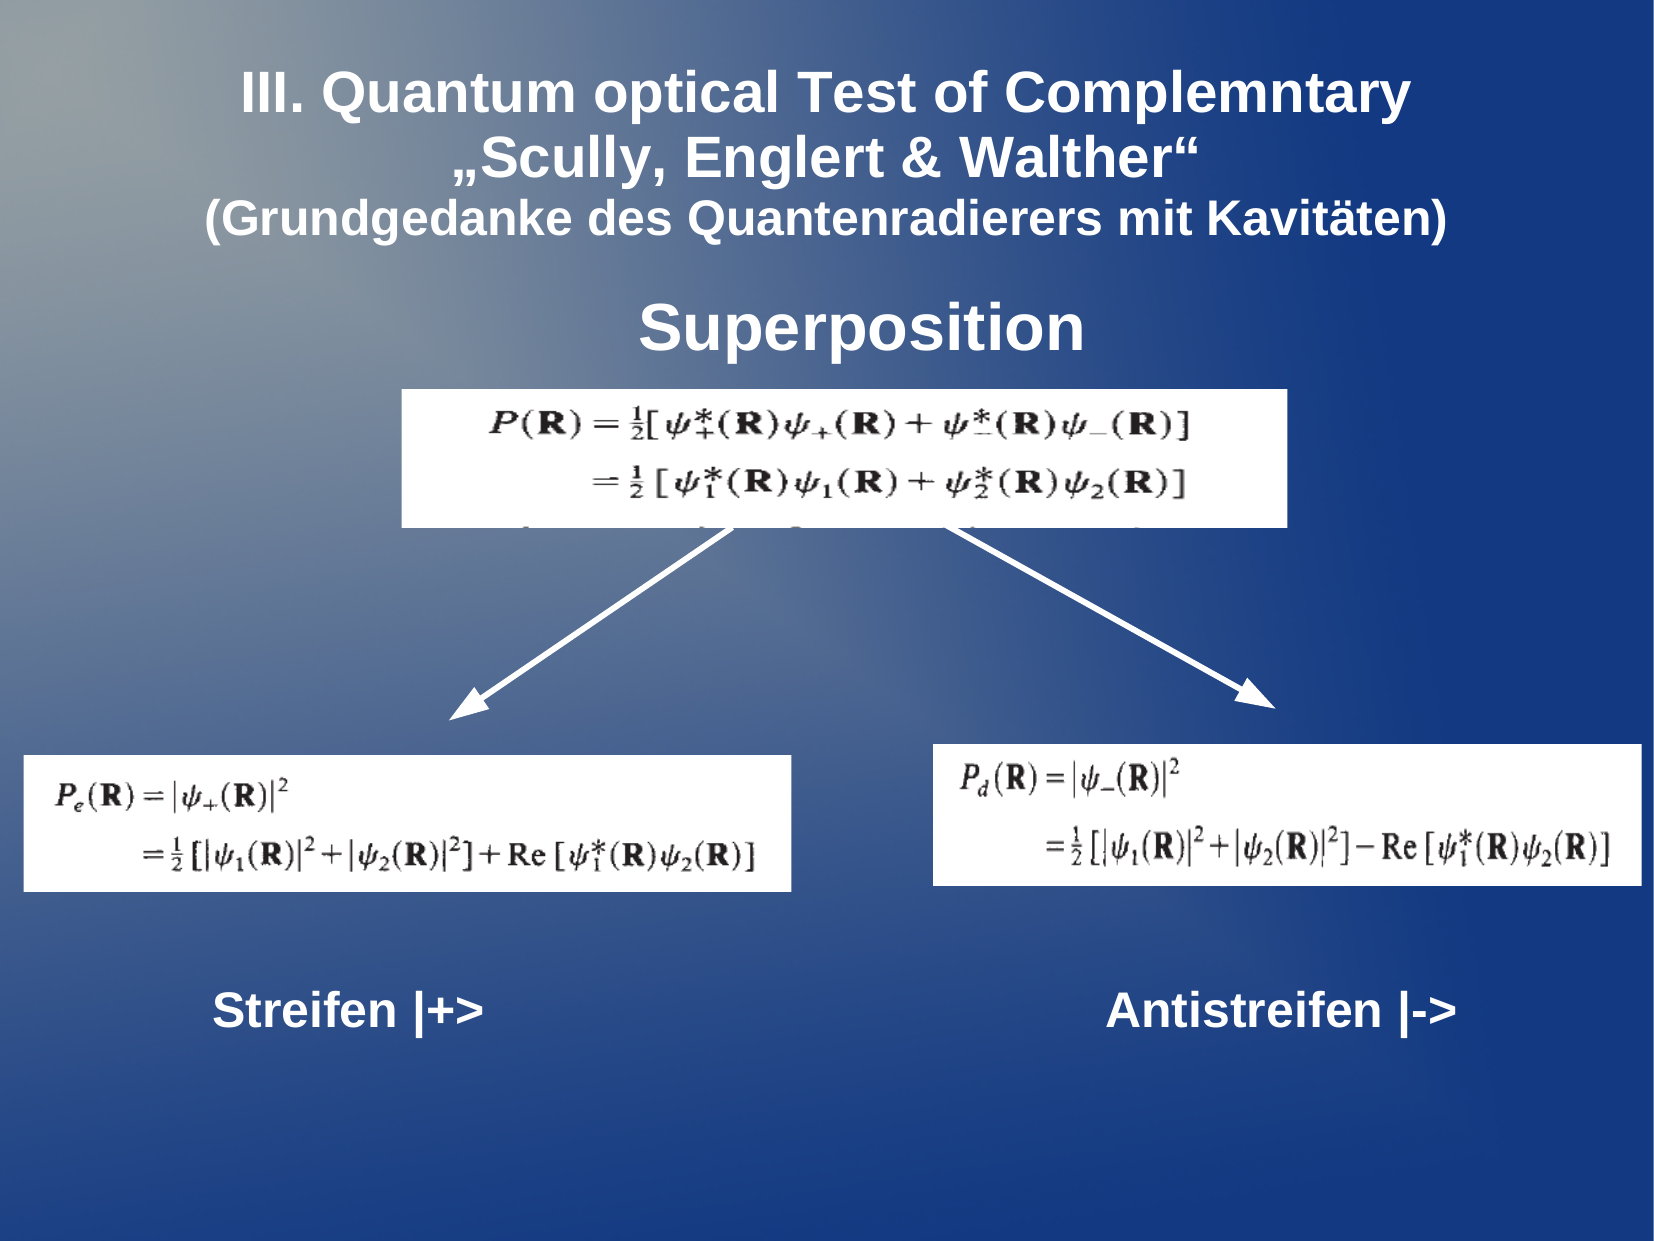

III. Quantum optical Test of Complemntary
„Scully, Englert & Walther“
(Grundgedanke des Quantenradierers mit Kavitäten)
# Superposition
Streifen |+>
Antistreifen |->